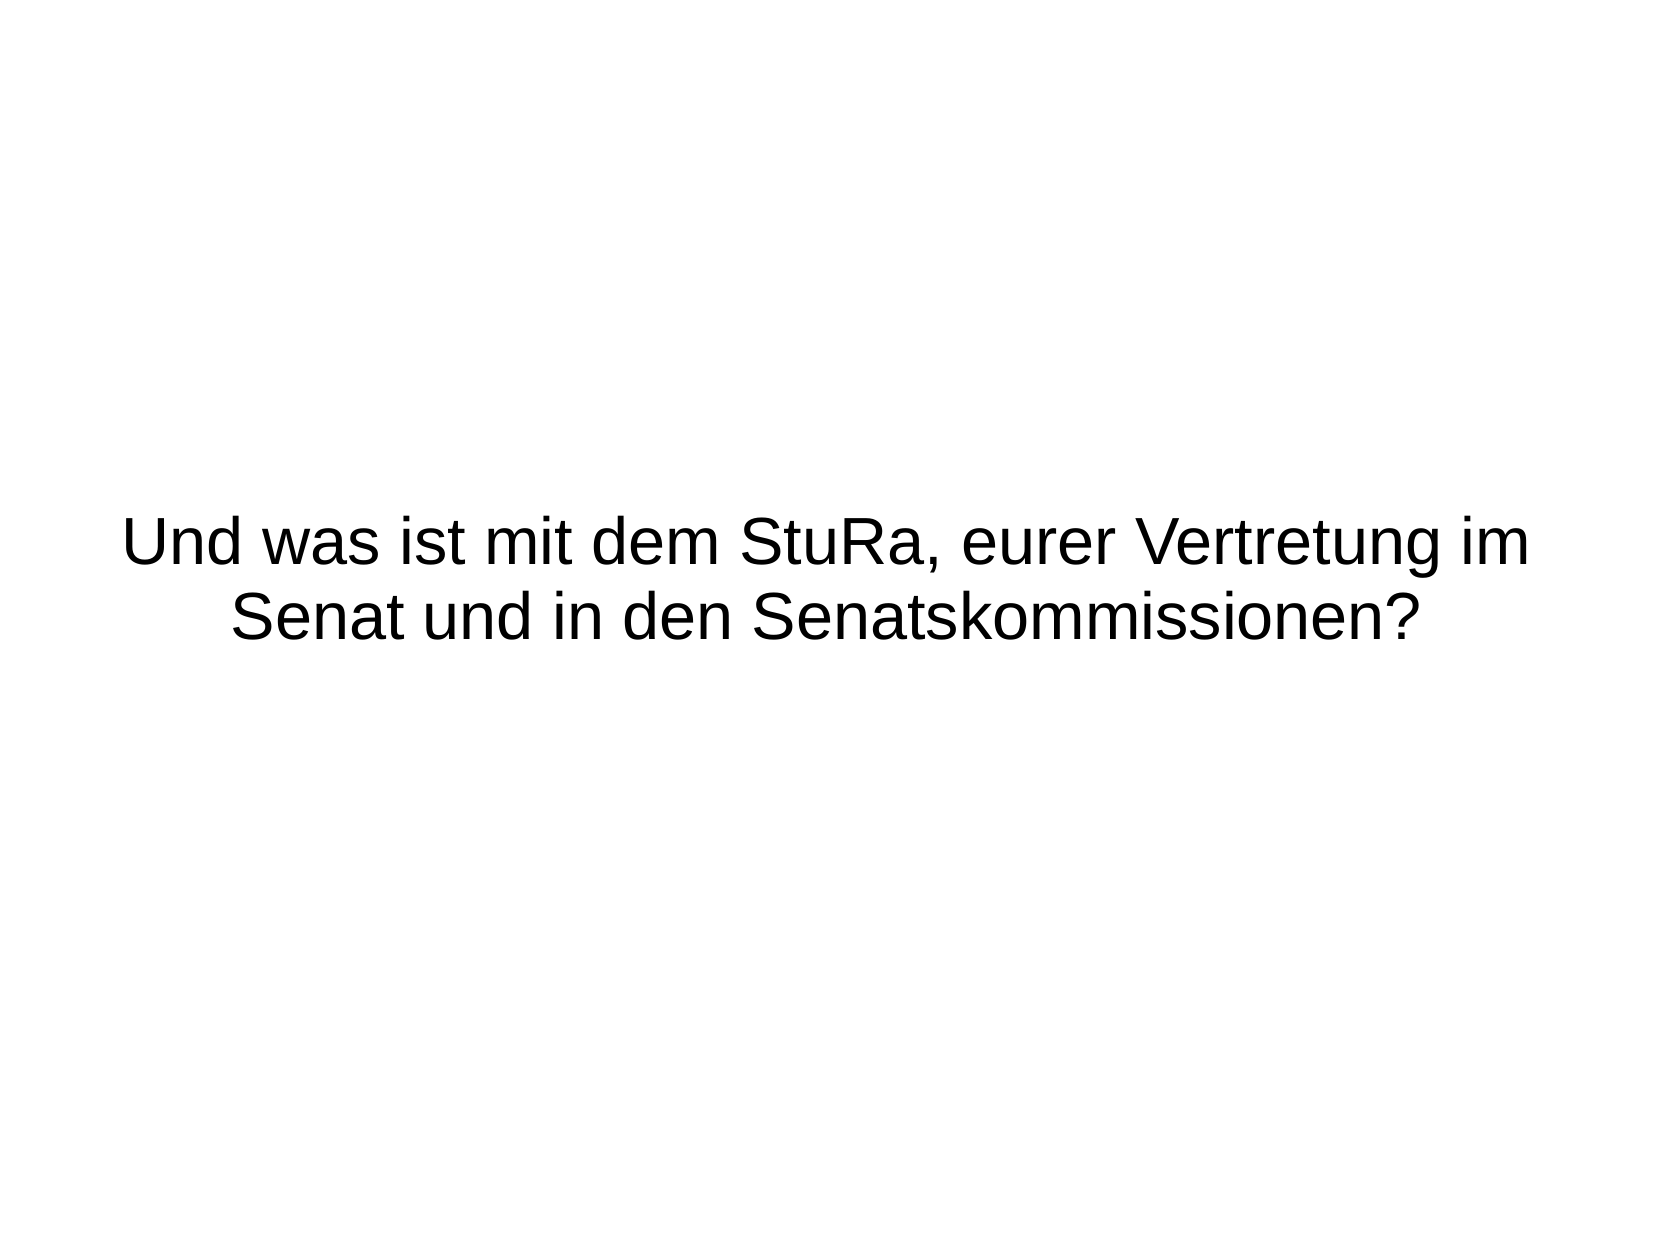

# Und was ist mit dem StuRa, eurer Vertretung im Senat und in den Senatskommissionen?